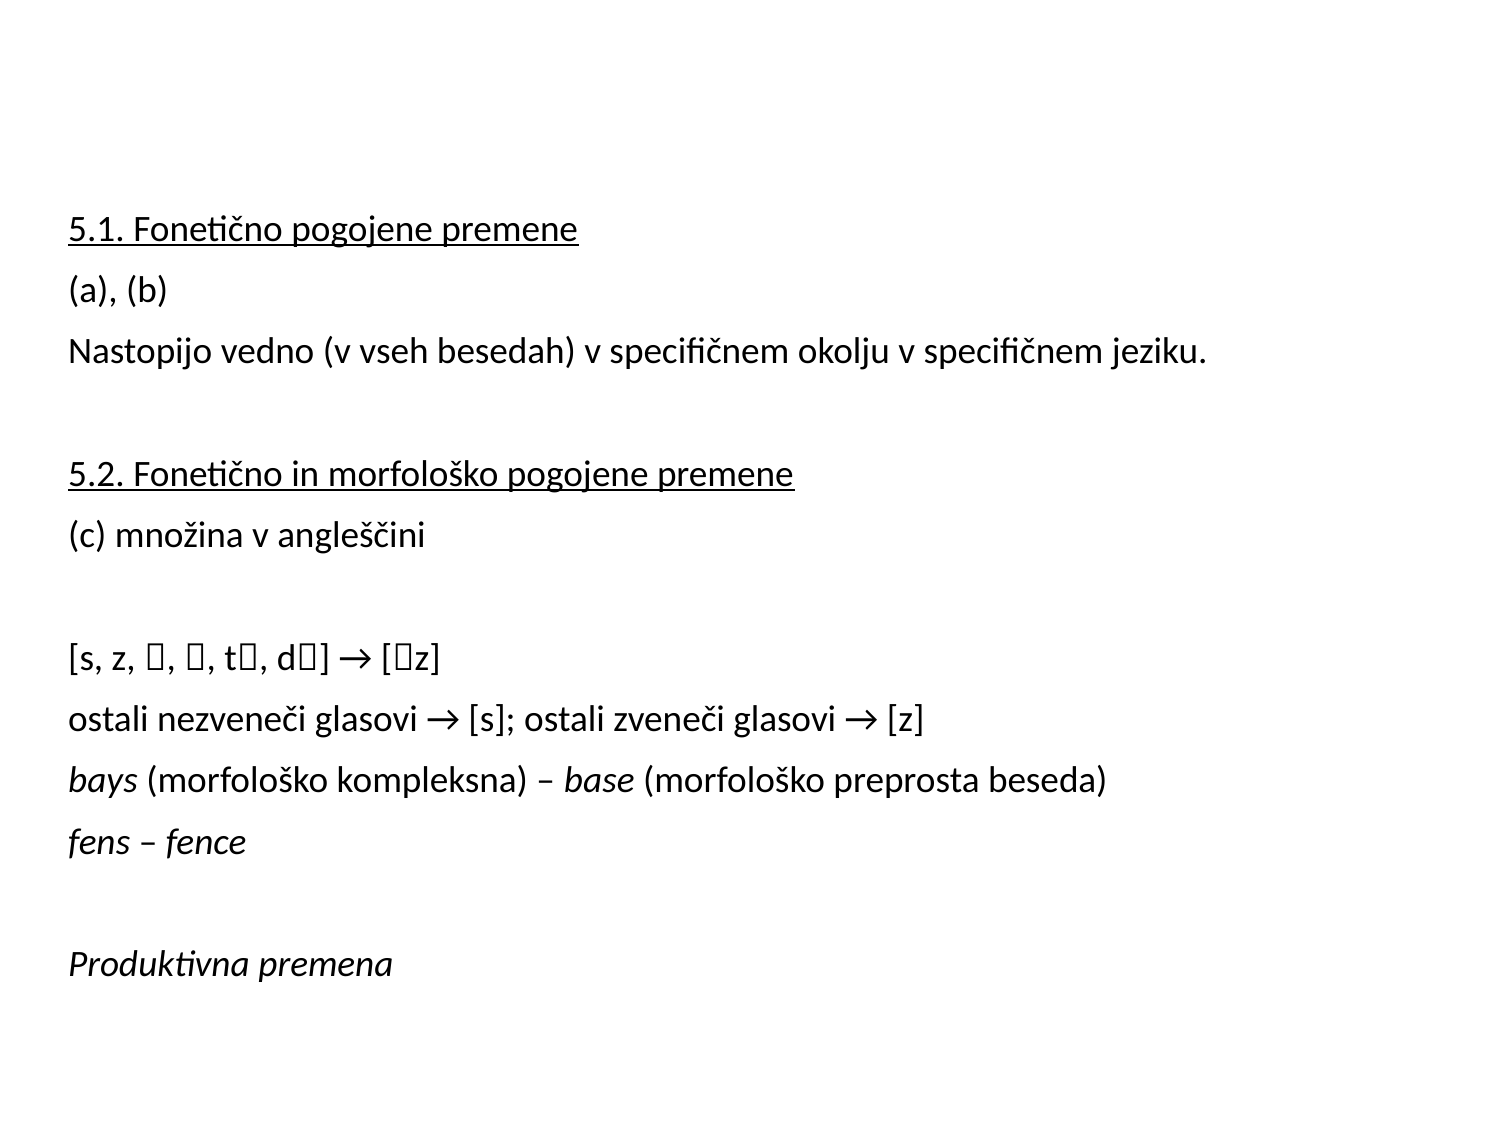

#
5.1. Fonetično pogojene premene
(a), (b)
Nastopijo vedno (v vseh besedah) v specifičnem okolju v specifičnem jeziku.
5.2. Fonetično in morfološko pogojene premene
(c) množina v angleščini
[s, z, , , t, d] → [z]
ostali nezveneči glasovi → [s]; ostali zveneči glasovi → [z]
bays (morfološko kompleksna) – base (morfološko preprosta beseda)
fens – fence
Produktivna premena